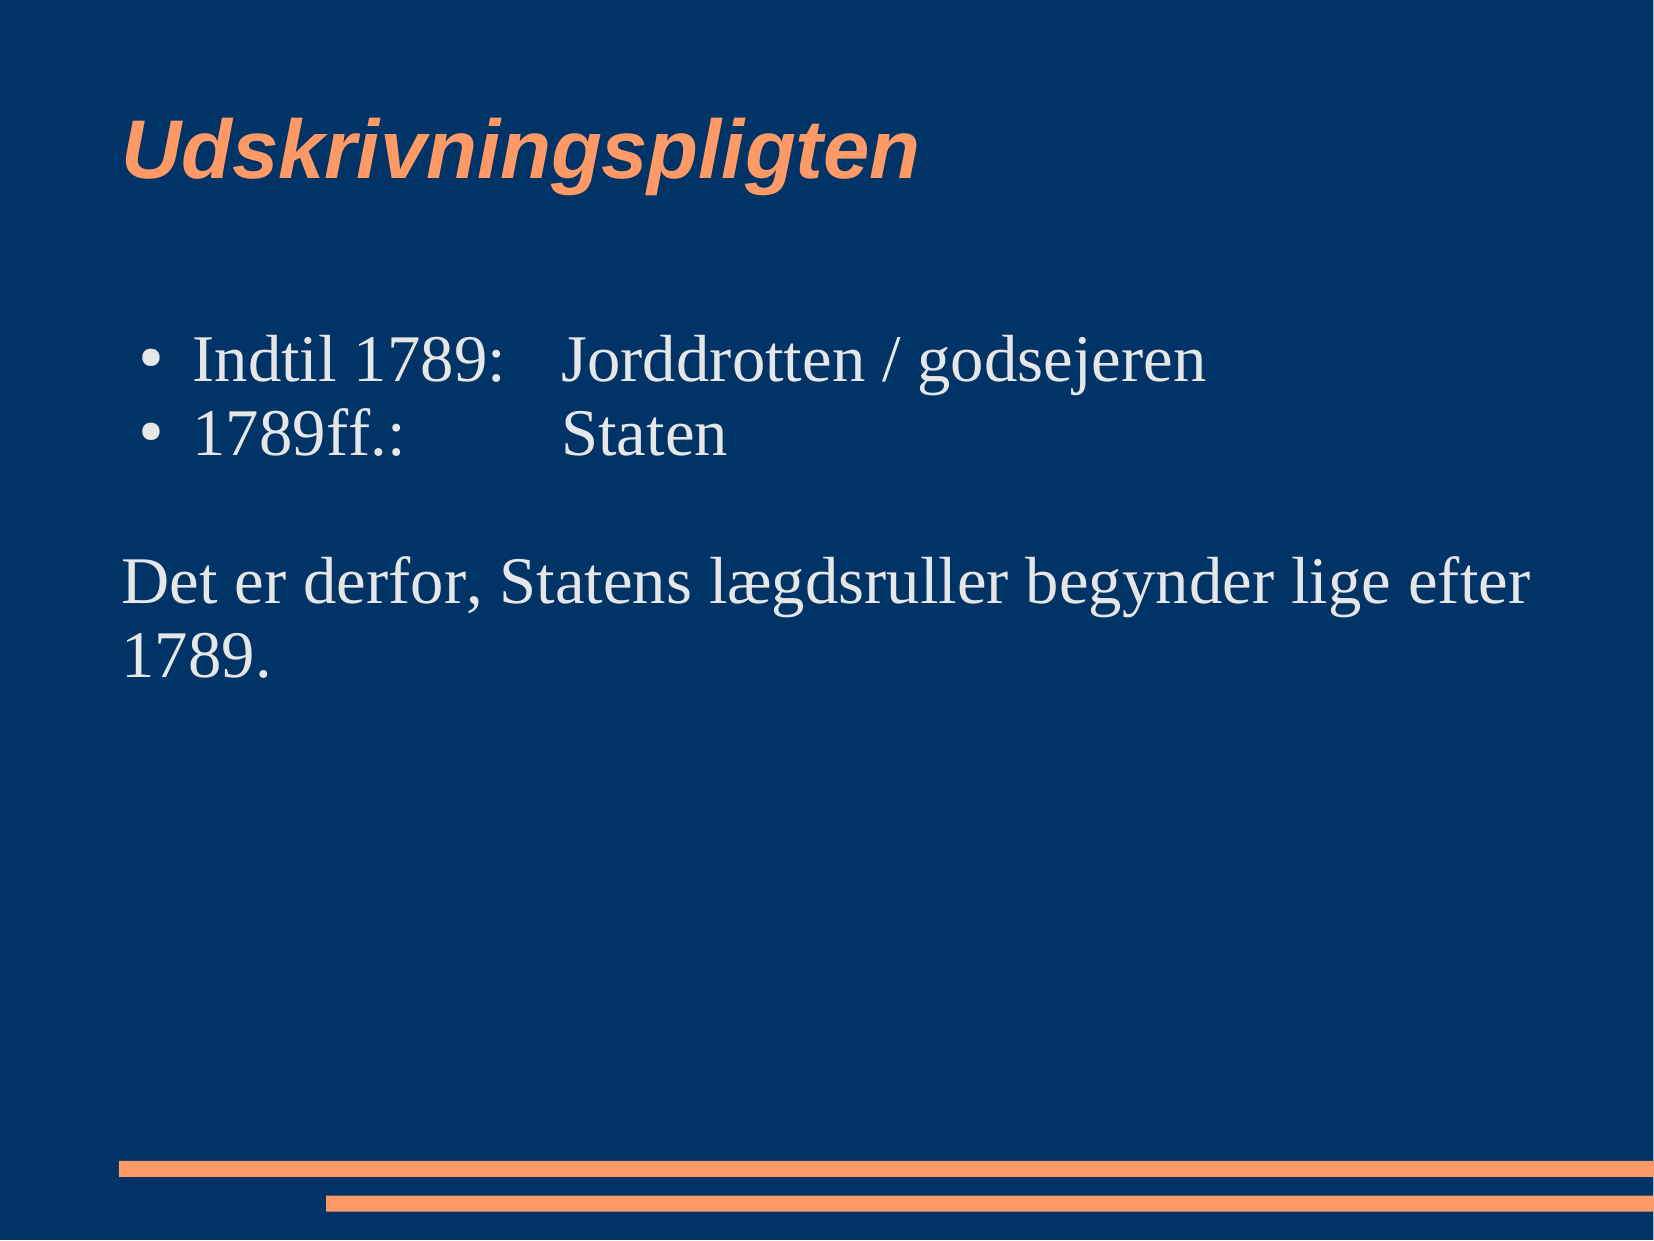

# Udskrivningspligten
Indtil 1789: 	Jorddrotten / godsejeren
1789ff.:			Staten
Det er derfor, Statens lægdsruller begynder lige efter 1789.